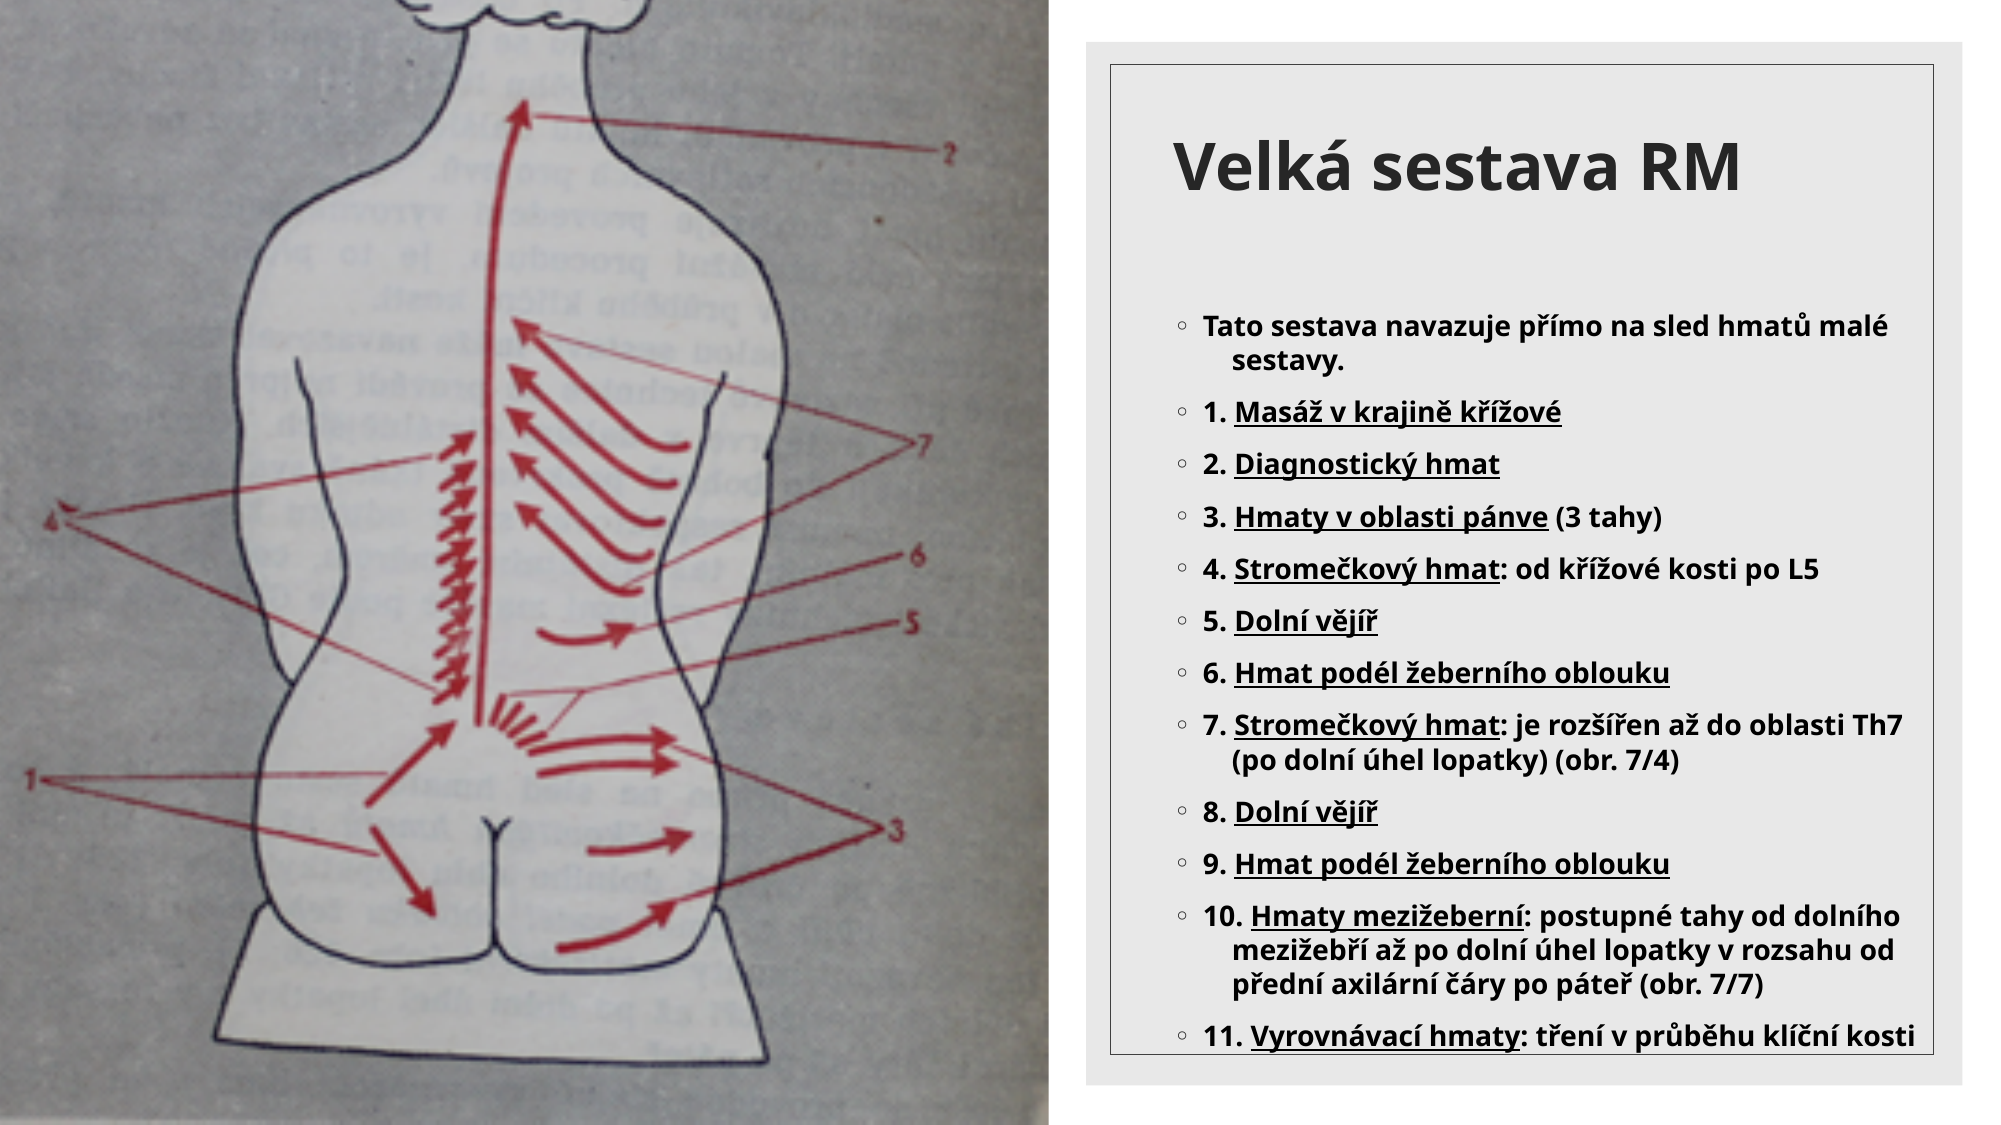

# Velká sestava RM
Tato sestava navazuje přímo na sled hmatů malé sestavy.
1. Masáž v krajině křížové
2. Diagnostický hmat
3. Hmaty v oblasti pánve (3 tahy)
4. Stromečkový hmat: od křížové kosti po L5
5. Dolní vějíř
6. Hmat podél žeberního oblouku
7. Stromečkový hmat: je rozšířen až do oblasti Th7 (po dolní úhel lopatky) (obr. 7/4)
8. Dolní vějíř
9. Hmat podél žeberního oblouku
10. Hmaty mezižeberní: postupné tahy od dolního mezižebří až po dolní úhel lopatky v rozsahu od přední axilární čáry po páteř (obr. 7/7)
11. Vyrovnávací hmaty: tření v průběhu klíční kosti